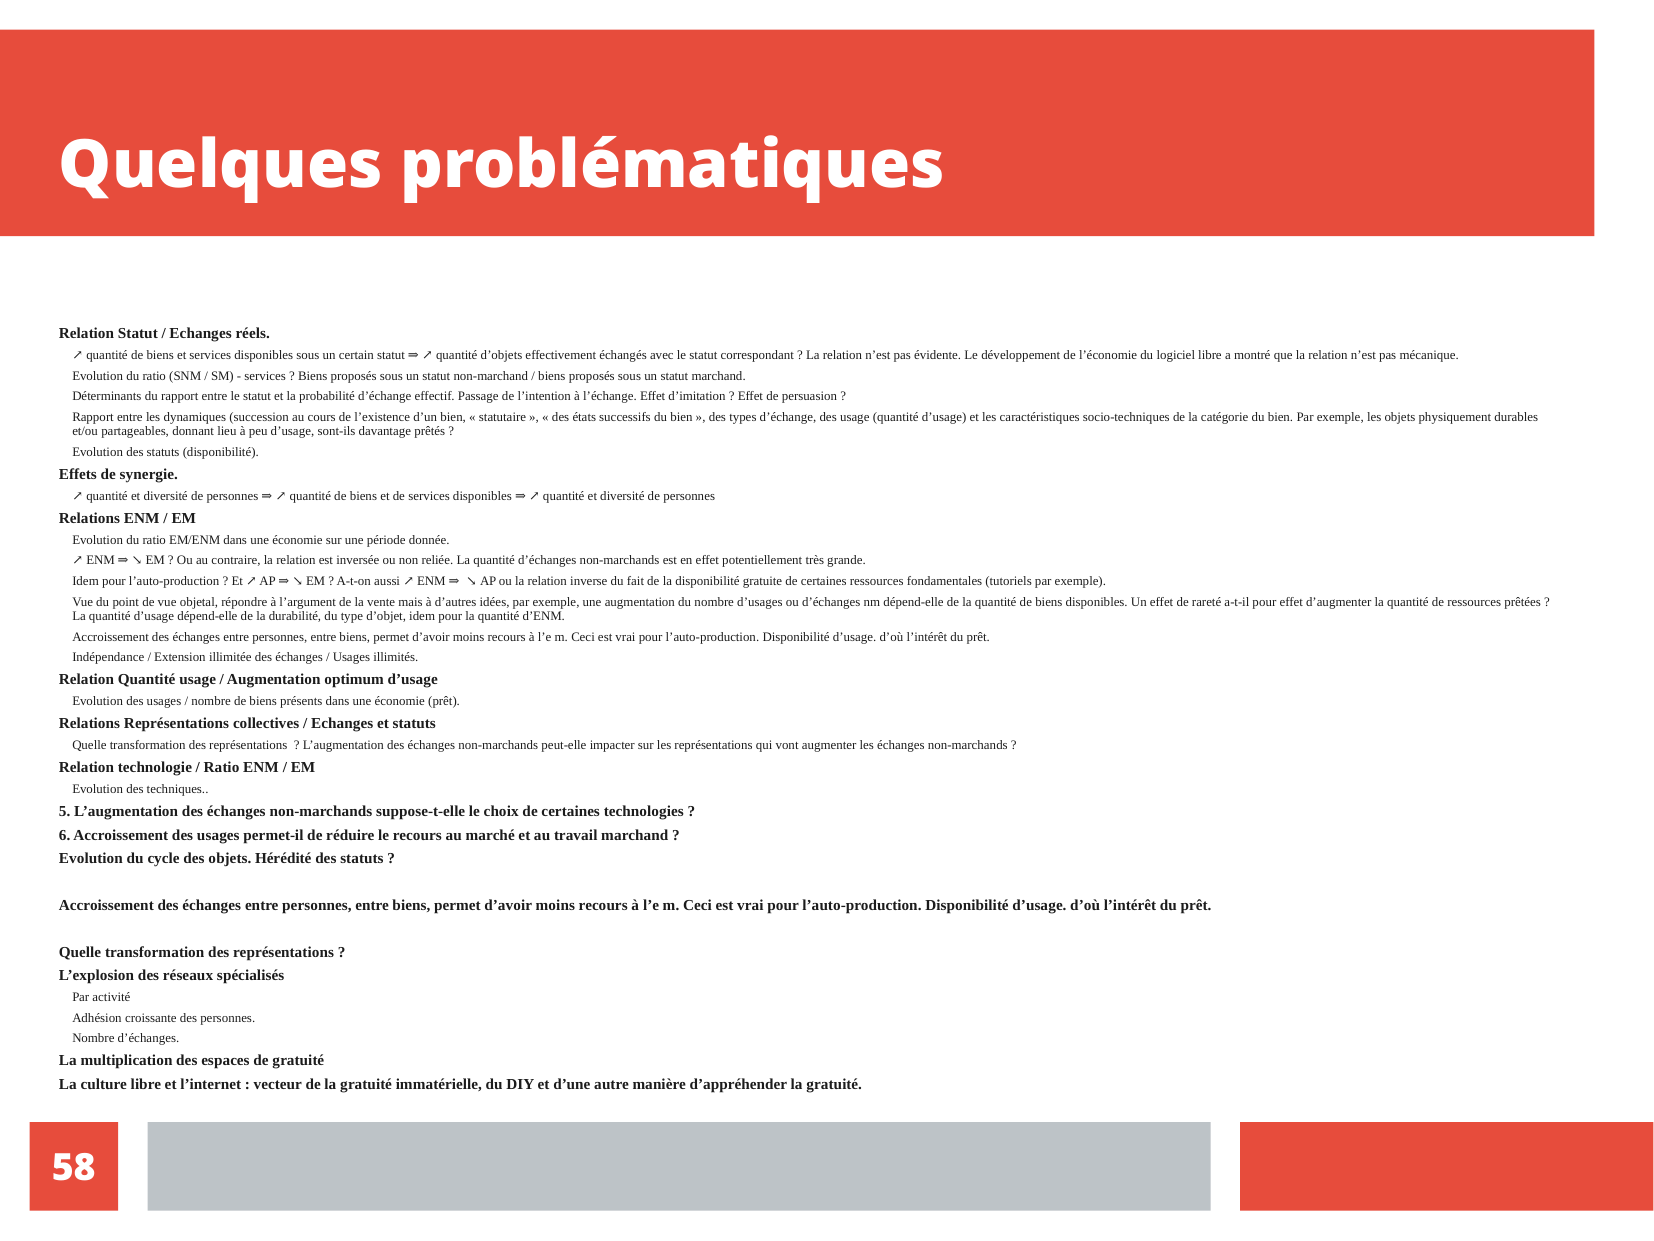

# Quelques problématiques
Relation Statut / Echanges réels.
↗ quantité de biens et services disponibles sous un certain statut ⇒ ↗ quantité d’objets effectivement échangés avec le statut correspondant ? La relation n’est pas évidente. Le développement de l’économie du logiciel libre a montré que la relation n’est pas mécanique.
Evolution du ratio (SNM / SM) - services ? Biens proposés sous un statut non-marchand / biens proposés sous un statut marchand.
Déterminants du rapport entre le statut et la probabilité d’échange effectif. Passage de l’intention à l’échange. Effet d’imitation ? Effet de persuasion ?
Rapport entre les dynamiques (succession au cours de l’existence d’un bien, « statutaire », « des états successifs du bien », des types d’échange, des usage (quantité d’usage) et les caractéristiques socio-techniques de la catégorie du bien. Par exemple, les objets physiquement durables et/ou partageables, donnant lieu à peu d’usage, sont-ils davantage prêtés ?
Evolution des statuts (disponibilité).
Effets de synergie.
↗ quantité et diversité de personnes ⇒ ↗ quantité de biens et de services disponibles ⇒ ↗ quantité et diversité de personnes
Relations ENM / EM
Evolution du ratio EM/ENM dans une économie sur une période donnée.
↗ ENM ⇒ ↘ EM ? Ou au contraire, la relation est inversée ou non reliée. La quantité d’échanges non-marchands est en effet potentiellement très grande.
Idem pour l’auto-production ? Et ↗ AP ⇒ ↘ EM ? A-t-on aussi ↗ ENM ⇒ ↘ AP ou la relation inverse du fait de la disponibilité gratuite de certaines ressources fondamentales (tutoriels par exemple).
Vue du point de vue objetal, répondre à l’argument de la vente mais à d’autres idées, par exemple, une augmentation du nombre d’usages ou d’échanges nm dépend-elle de la quantité de biens disponibles. Un effet de rareté a-t-il pour effet d’augmenter la quantité de ressources prêtées ? La quantité d’usage dépend-elle de la durabilité, du type d’objet, idem pour la quantité d’ENM.
Accroissement des échanges entre personnes, entre biens, permet d’avoir moins recours à l’e m. Ceci est vrai pour l’auto-production. Disponibilité d’usage. d’où l’intérêt du prêt.
Indépendance / Extension illimitée des échanges / Usages illimités.
Relation Quantité usage / Augmentation optimum d’usage
Evolution des usages / nombre de biens présents dans une économie (prêt).
Relations Représentations collectives / Echanges et statuts
Quelle transformation des représentations  ? L’augmentation des échanges non-marchands peut-elle impacter sur les représentations qui vont augmenter les échanges non-marchands ?
Relation technologie / Ratio ENM / EM
Evolution des techniques..
5. L’augmentation des échanges non-marchands suppose-t-elle le choix de certaines technologies ?
6. Accroissement des usages permet-il de réduire le recours au marché et au travail marchand ?
Evolution du cycle des objets. Hérédité des statuts ?
Accroissement des échanges entre personnes, entre biens, permet d’avoir moins recours à l’e m. Ceci est vrai pour l’auto-production. Disponibilité d’usage. d’où l’intérêt du prêt.
Quelle transformation des représentations ?
L’explosion des réseaux spécialisés
Par activité
Adhésion croissante des personnes.
Nombre d’échanges.
La multiplication des espaces de gratuité
La culture libre et l’internet : vecteur de la gratuité immatérielle, du DIY et d’une autre manière d’appréhender la gratuité.
58